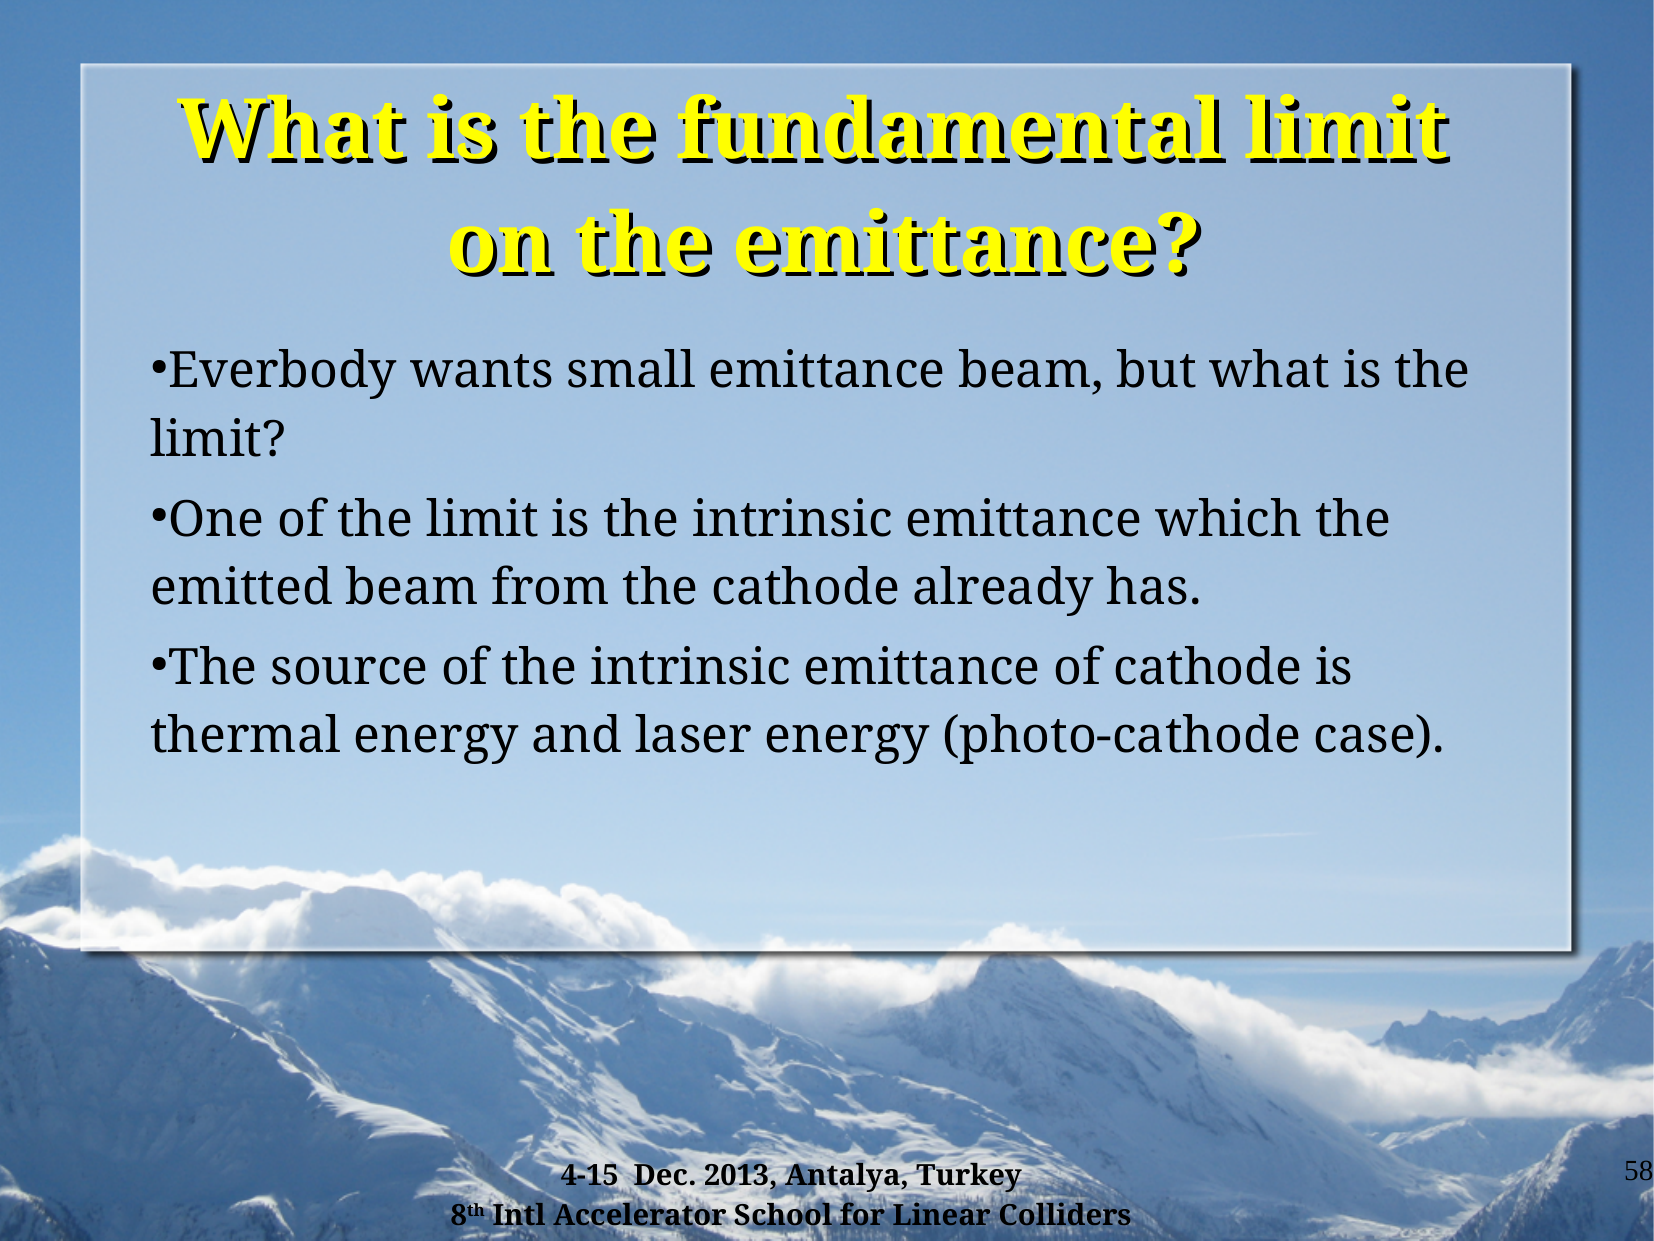

# What is the fundamental limit on the emittance?
Everbody wants small emittance beam, but what is the limit?
One of the limit is the intrinsic emittance which the emitted beam from the cathode already has.
The source of the intrinsic emittance of cathode is thermal energy and laser energy (photo-cathode case).
58